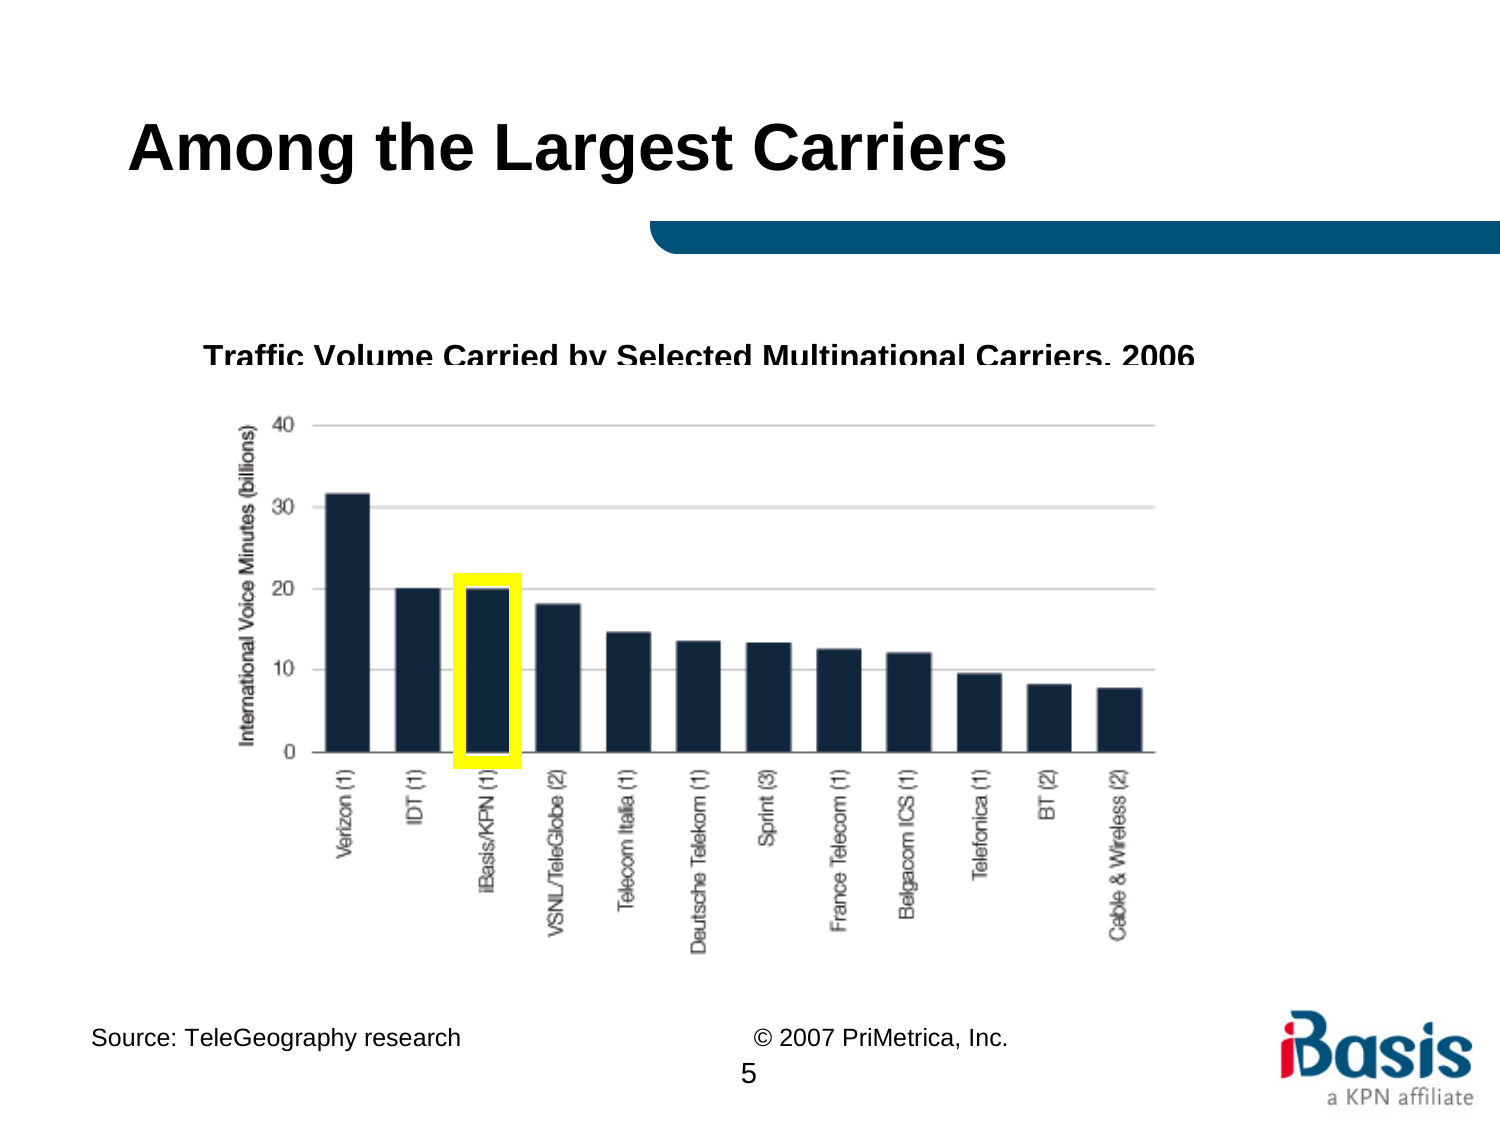

# Among the Largest Carriers
Traffic Volume Carried by Selected Multinational Carriers, 2006
Source: TeleGeography research
© 2007 PriMetrica, Inc.